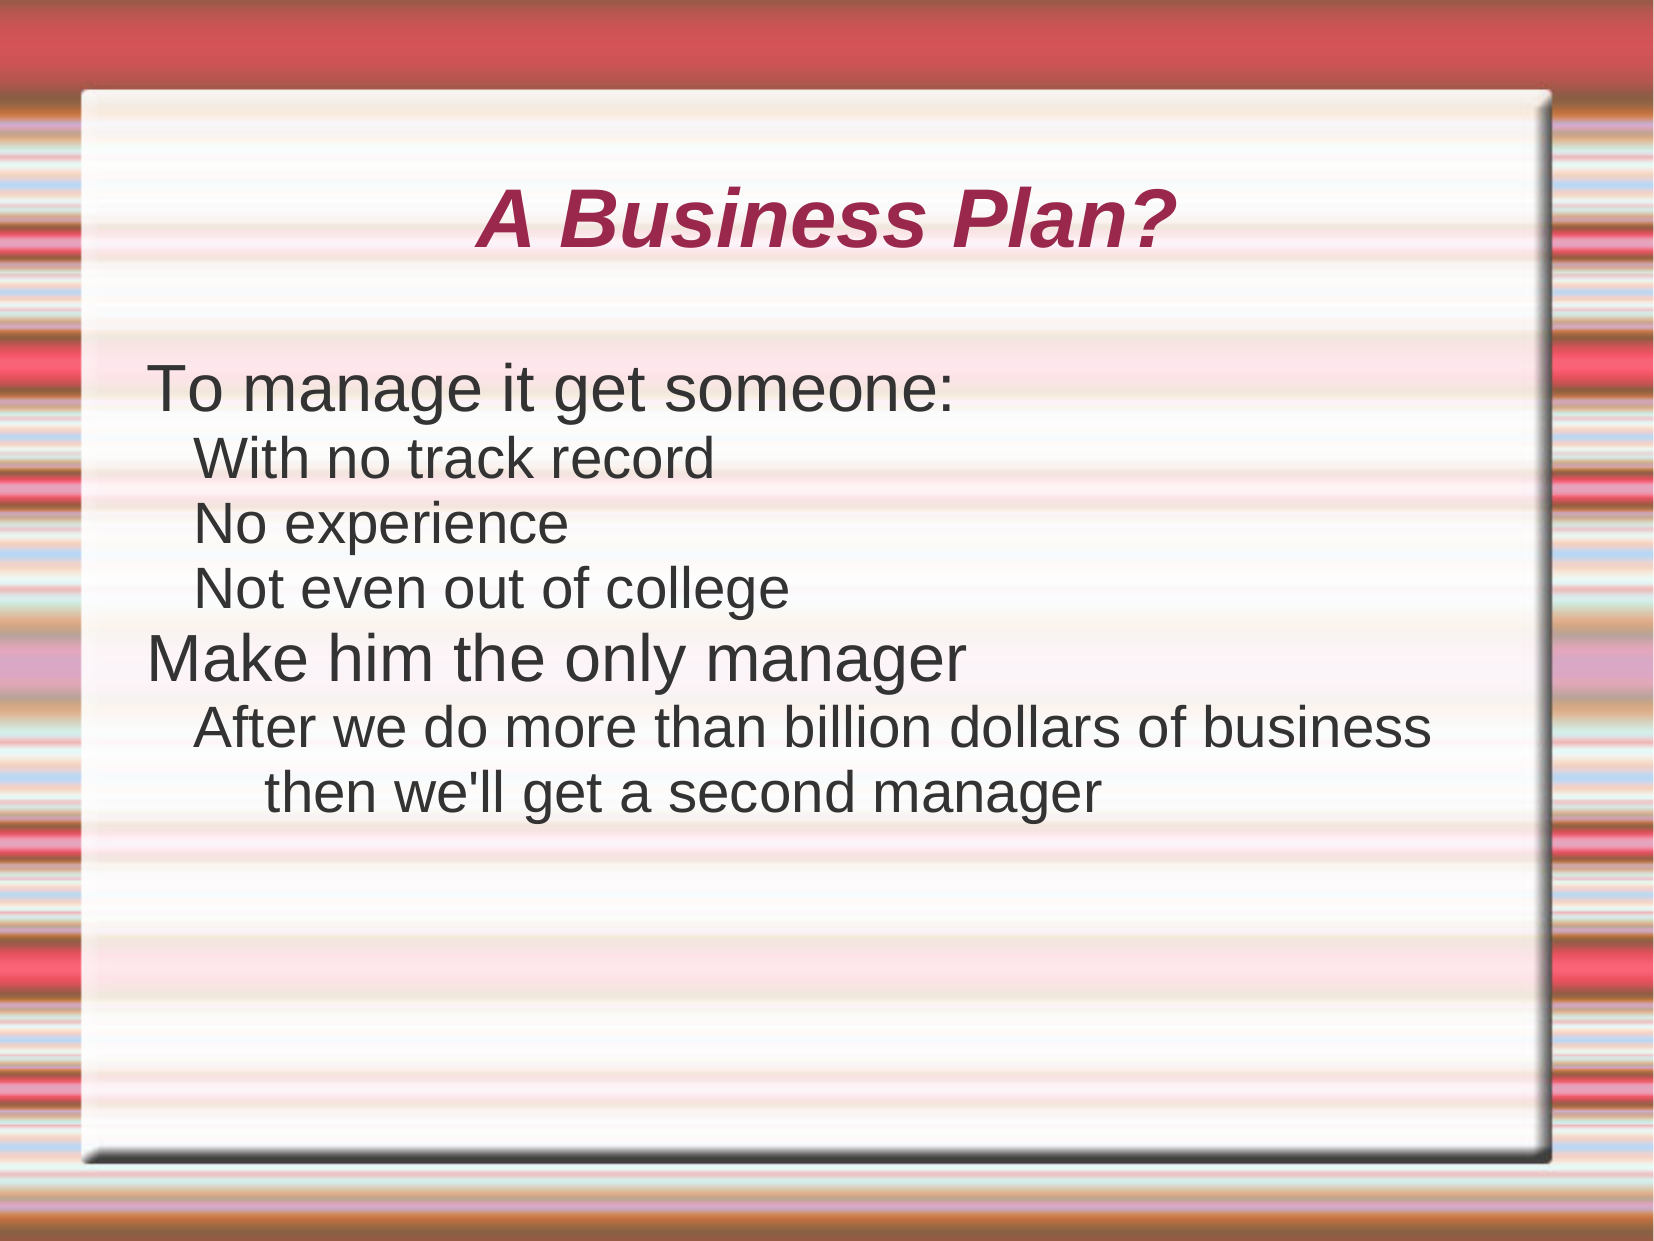

# A Business Plan?
To manage it get someone:
With no track record
No experience
Not even out of college
Make him the only manager
After we do more than billion dollars of business then we'll get a second manager